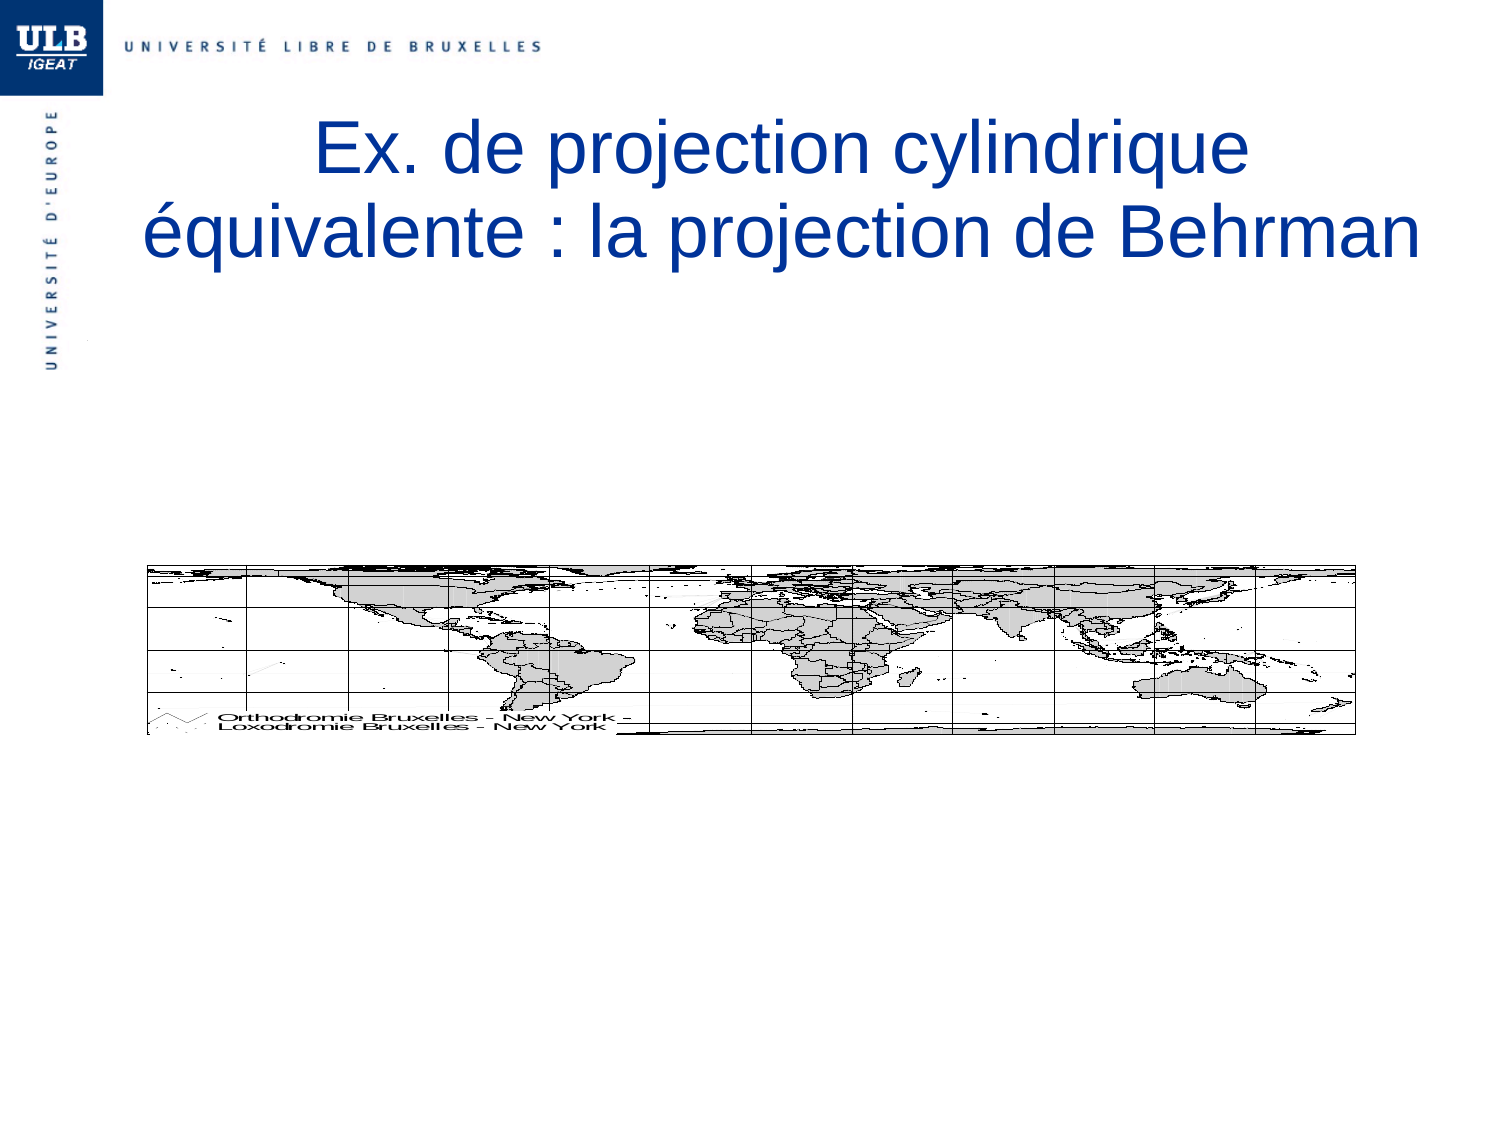

# Ex. de projection cylindrique équivalente : la projection de Behrman